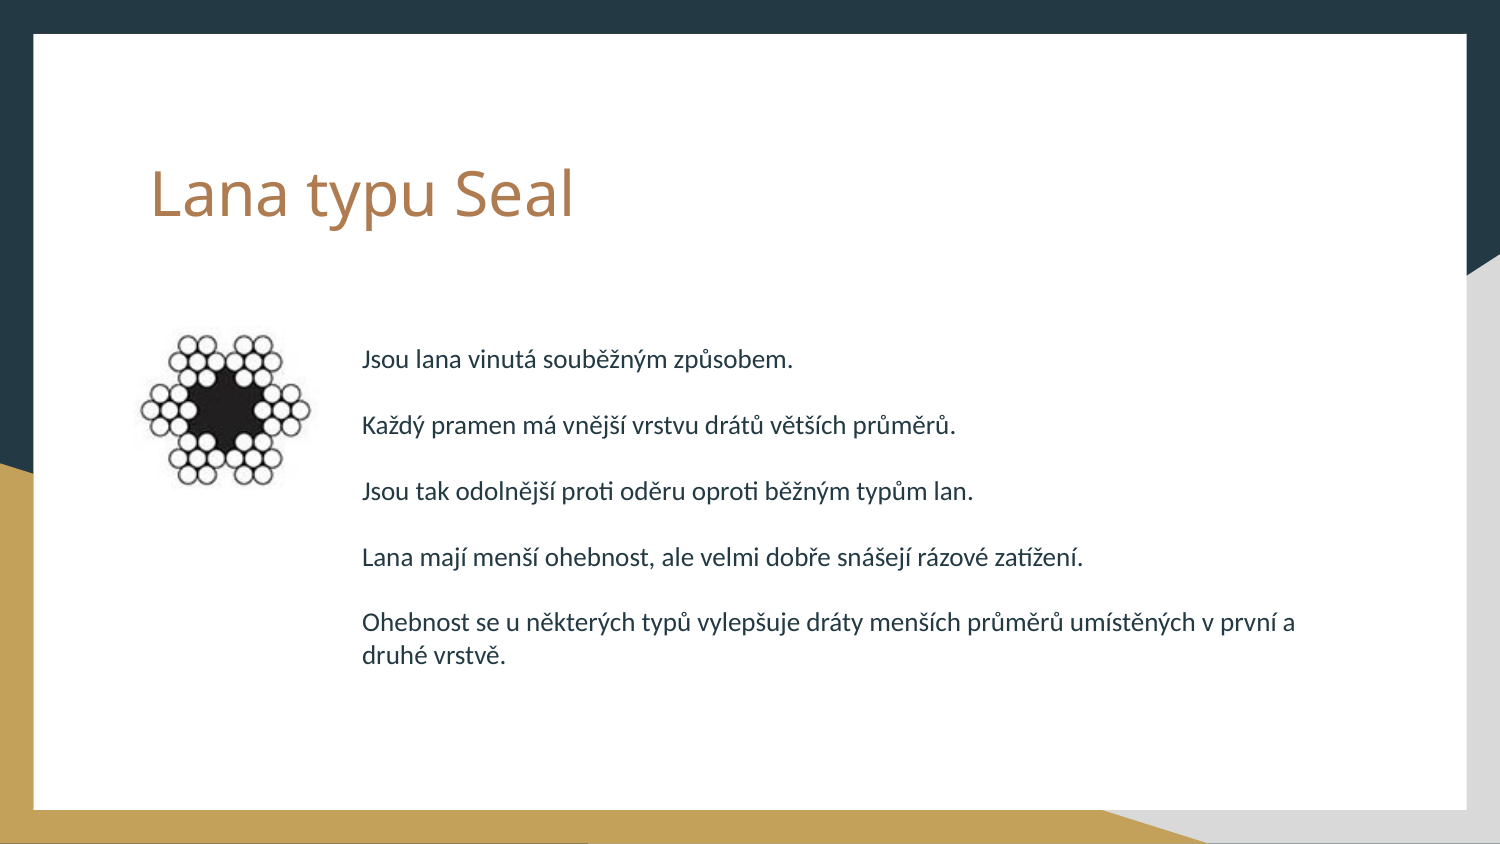

# Lana typu Seal
Jsou lana vinutá souběžným způsobem.
Každý pramen má vnější vrstvu drátů větších průměrů.
Jsou tak odolnější proti oděru oproti běžným typům lan.
Lana mají menší ohebnost, ale velmi dobře snášejí rázové zatížení.
Ohebnost se u některých typů vylepšuje dráty menších průměrů umístěných v první a druhé vrstvě.